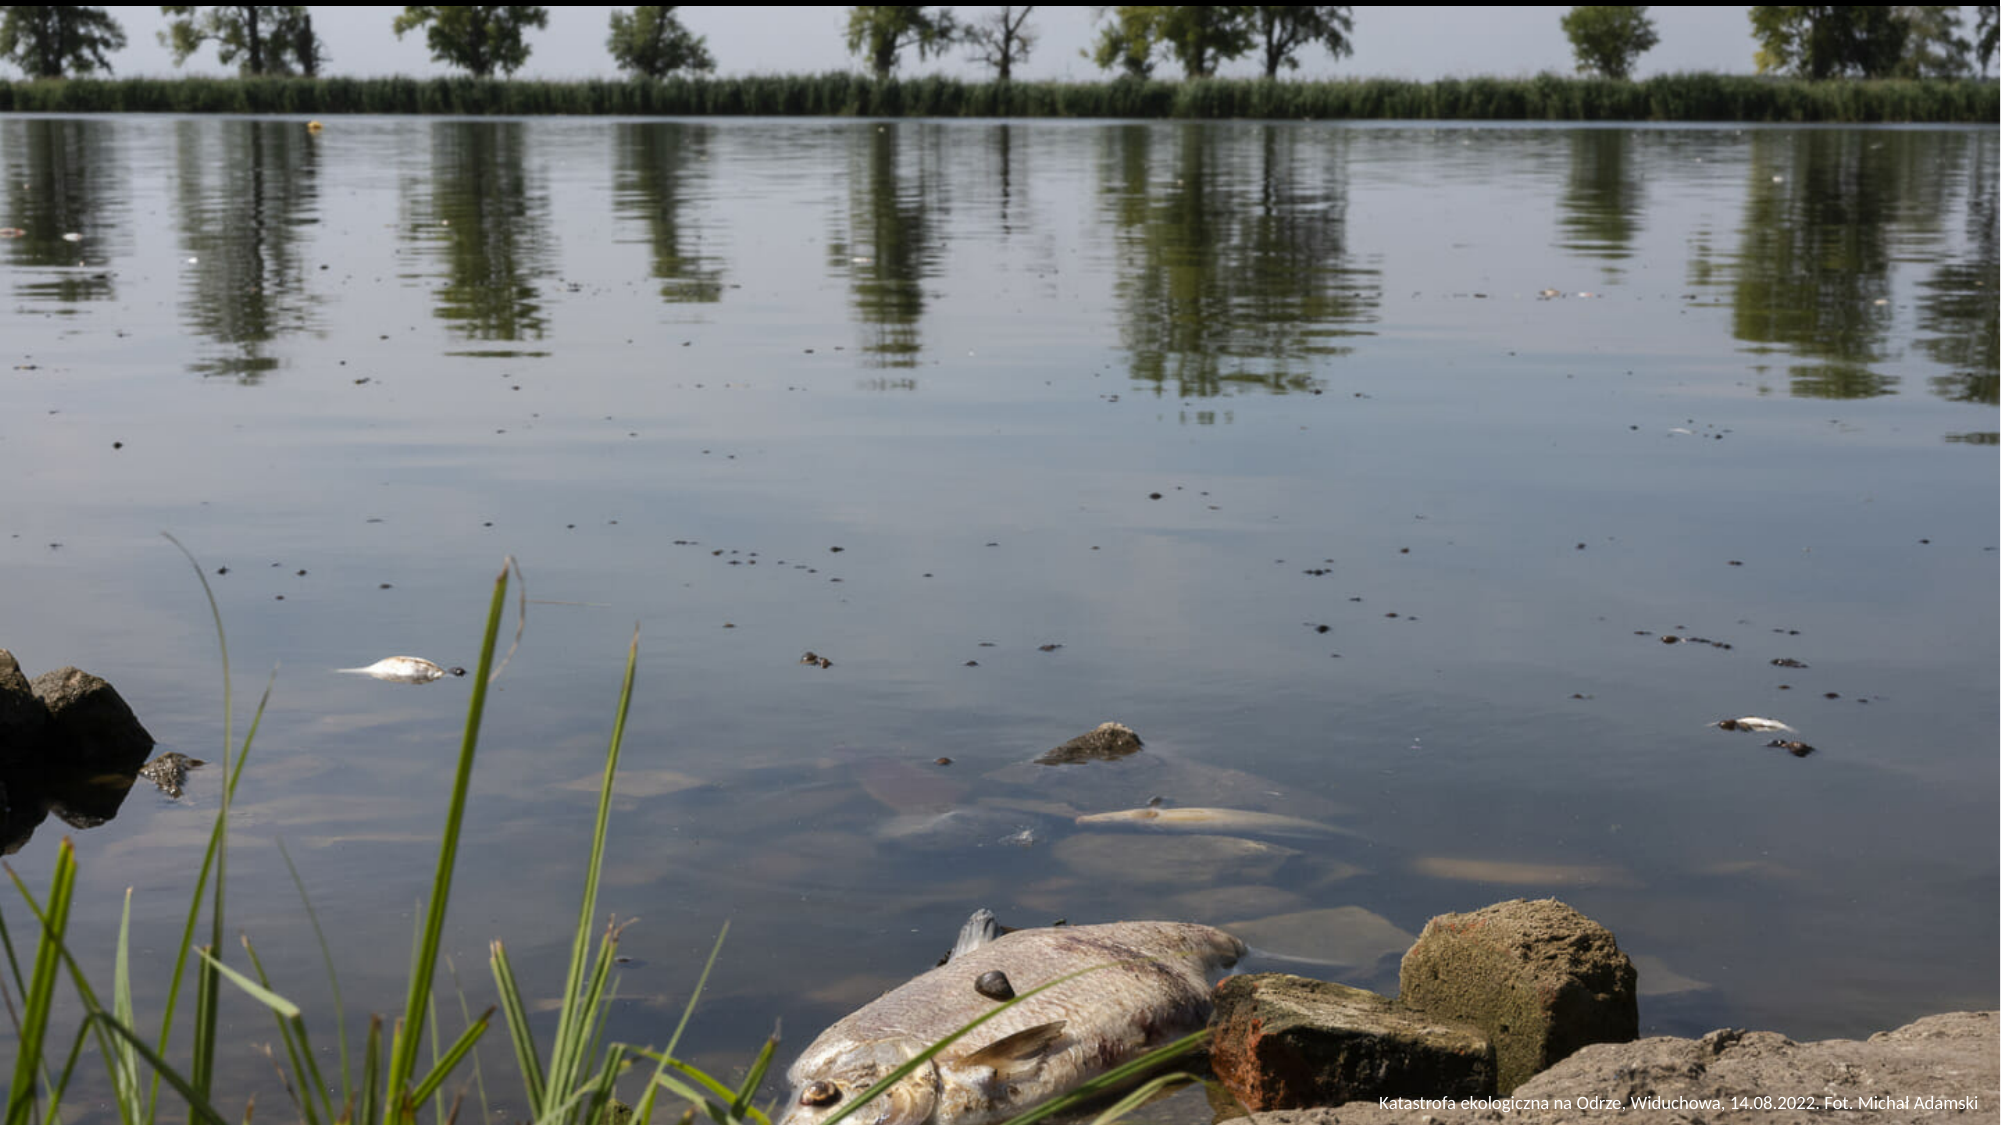

Katastrofa ekologiczna na Odrze, Widuchowa, 14.08.2022. Fot. Michał Adamski